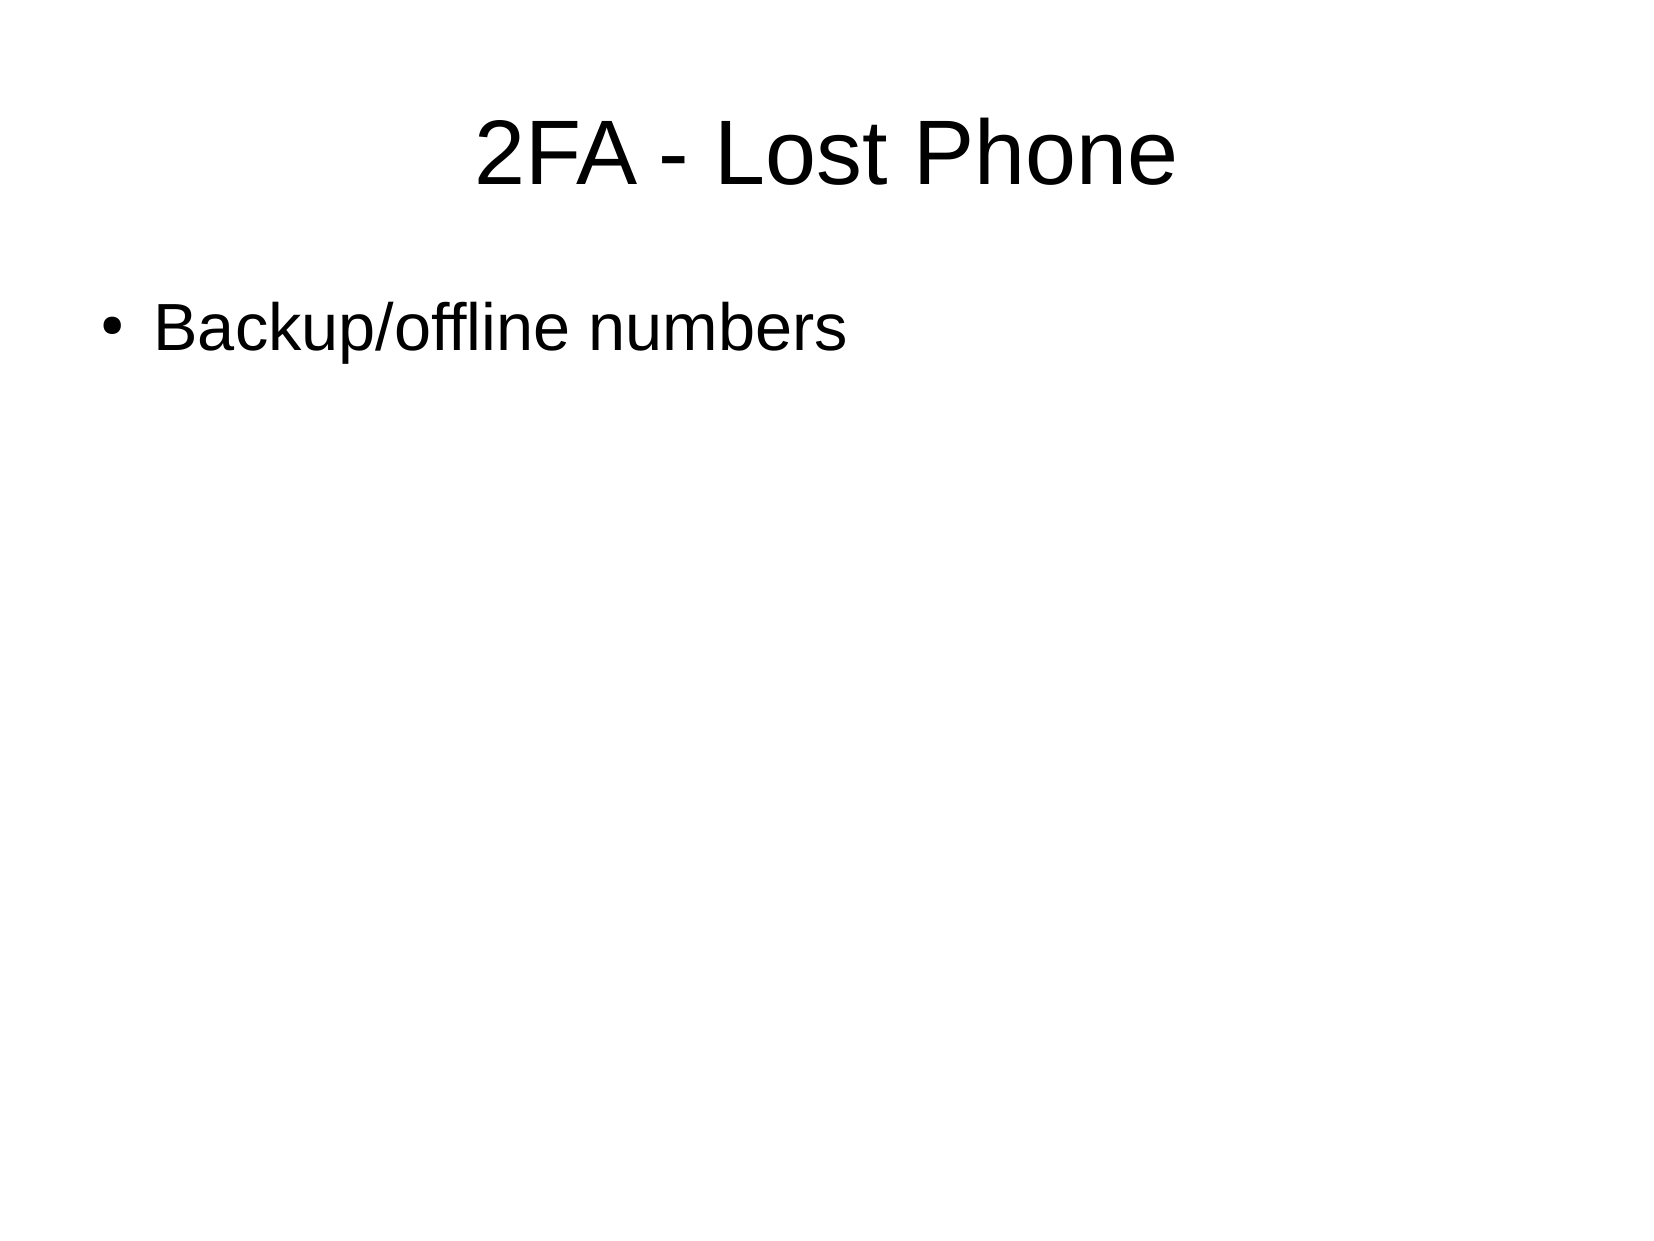

# 2FA - Lost Phone
Backup/offline numbers